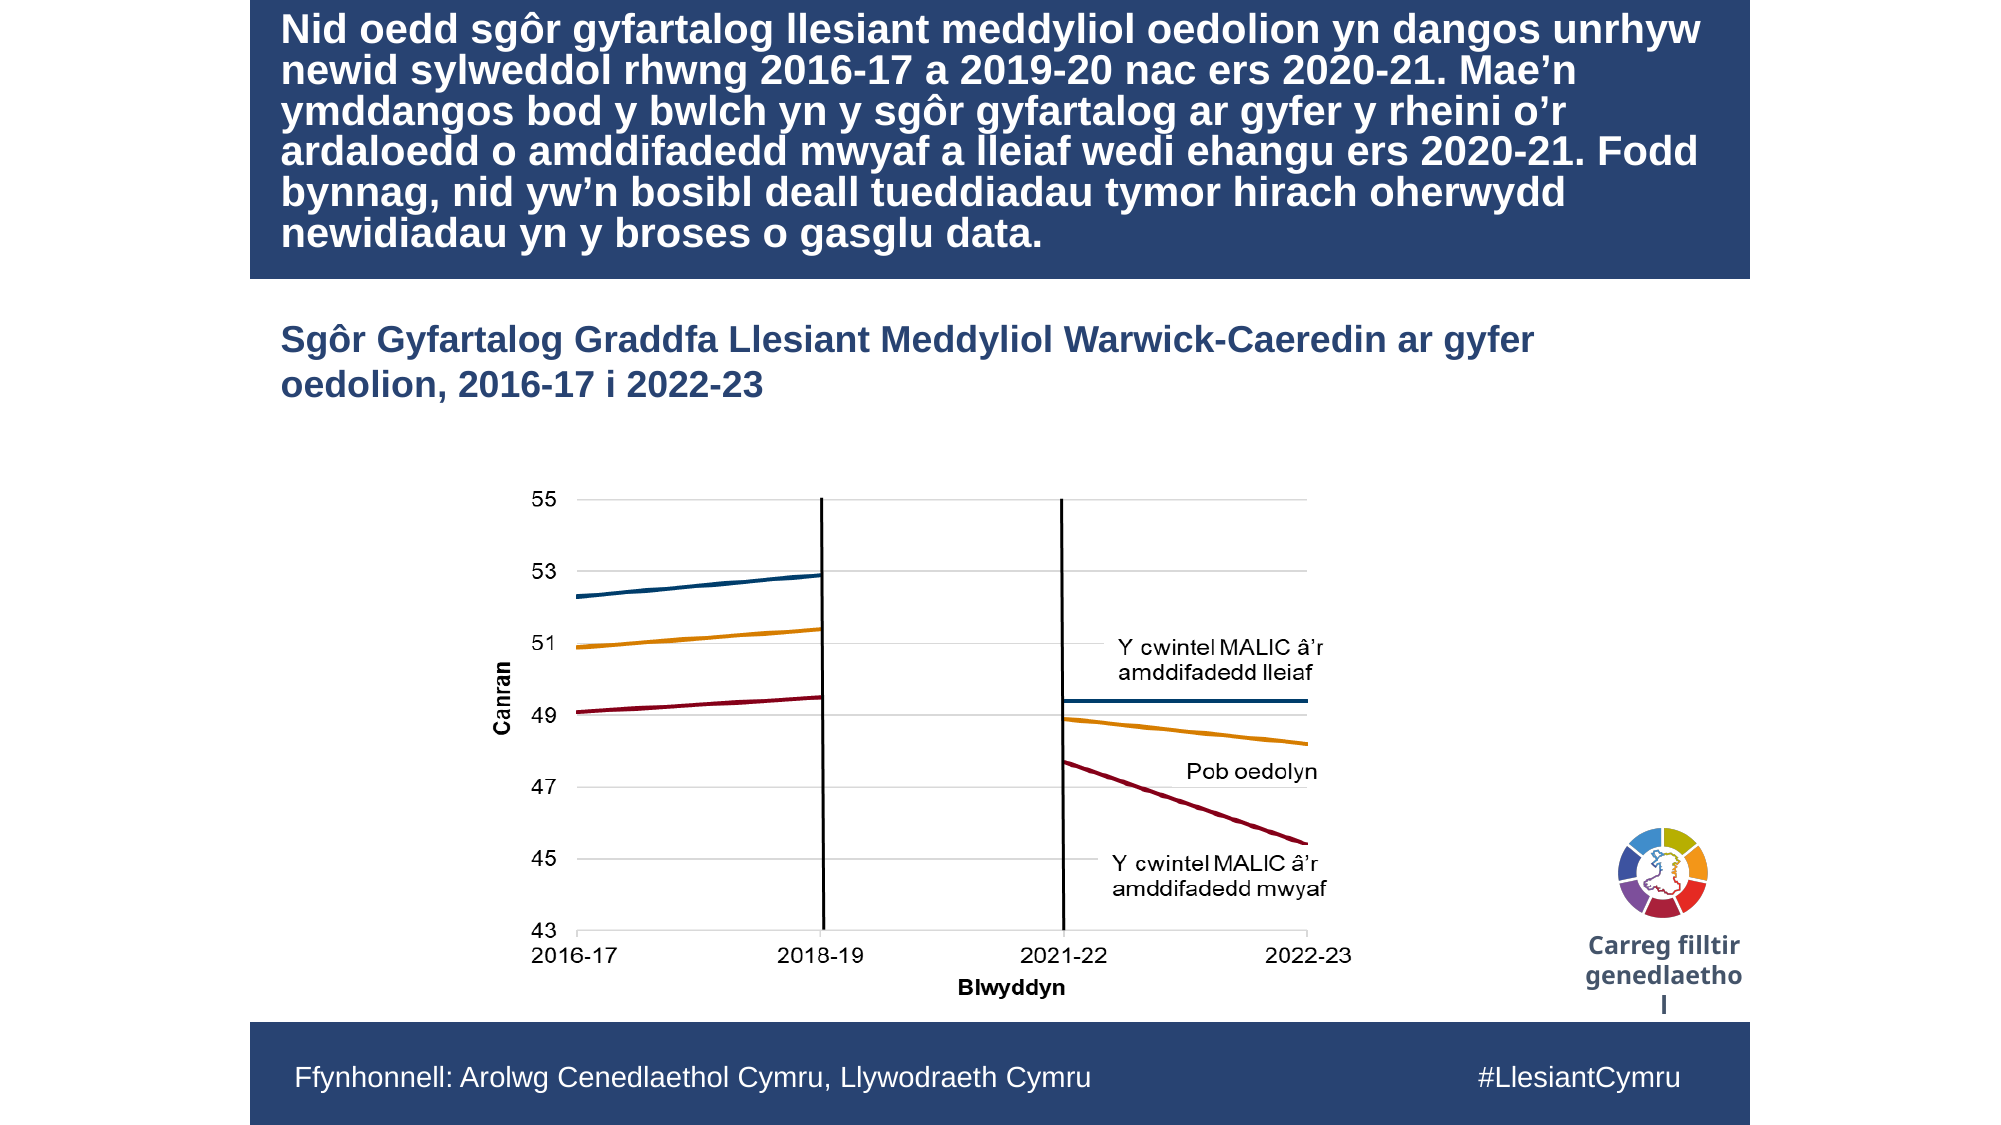

# Nid oedd sgôr gyfartalog llesiant meddyliol oedolion yn dangos unrhyw newid sylweddol rhwng 2016-17 a 2019-20 nac ers 2020-21. Mae’n ymddangos bod y bwlch yn y sgôr gyfartalog ar gyfer y rheini o’r ardaloedd o amddifadedd mwyaf a lleiaf wedi ehangu ers 2020-21. Fodd bynnag, nid yw’n bosibl deall tueddiadau tymor hirach oherwydd newidiadau yn y broses o gasglu data.
Sgôr Gyfartalog Graddfa Llesiant Meddyliol Warwick-Caeredin ar gyfer oedolion, 2016-17 i 2022-23
Carreg filltir genedlaethol
Ffynhonnell: Arolwg Cenedlaethol Cymru, Llywodraeth Cymru
#LlesiantCymru